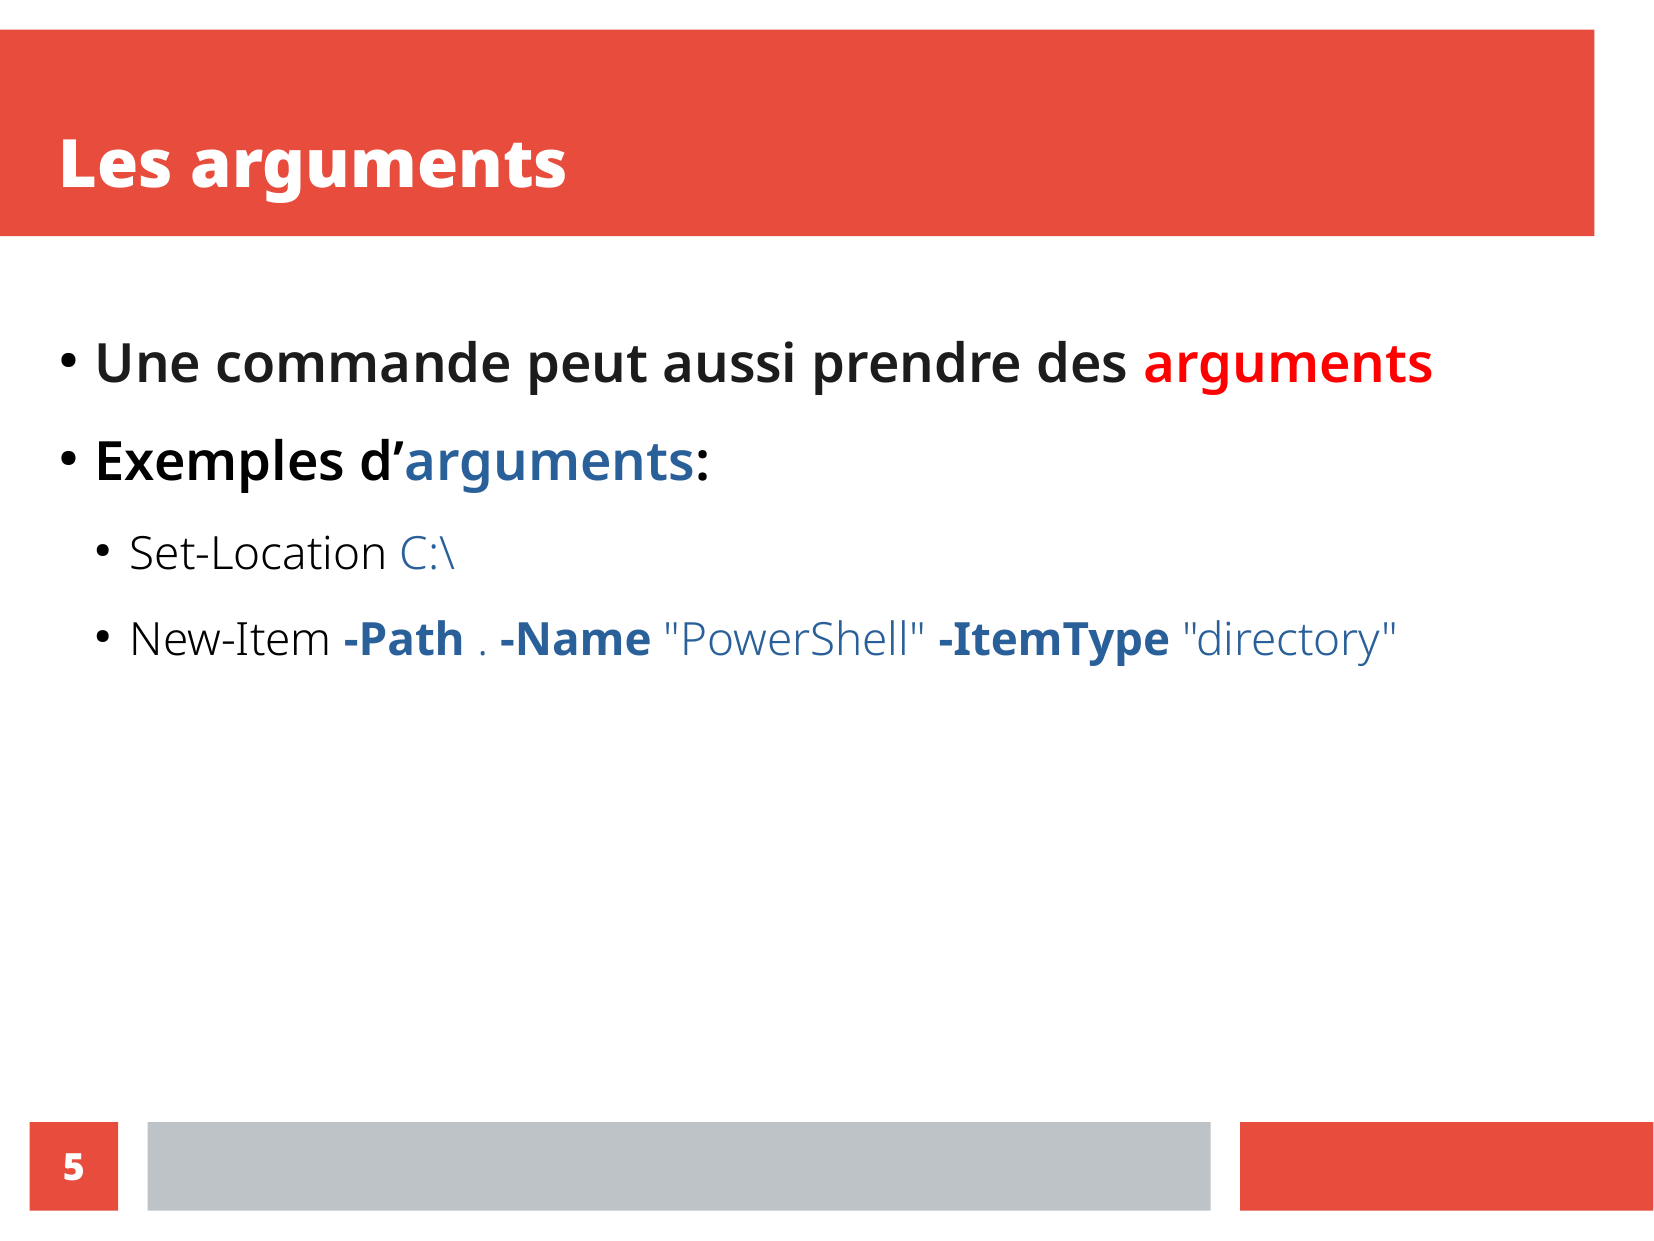

# Les arguments
Une commande peut aussi prendre des arguments
Exemples d’arguments:
Set-Location C:\
New-Item -Path . -Name "PowerShell" -ItemType "directory"
5